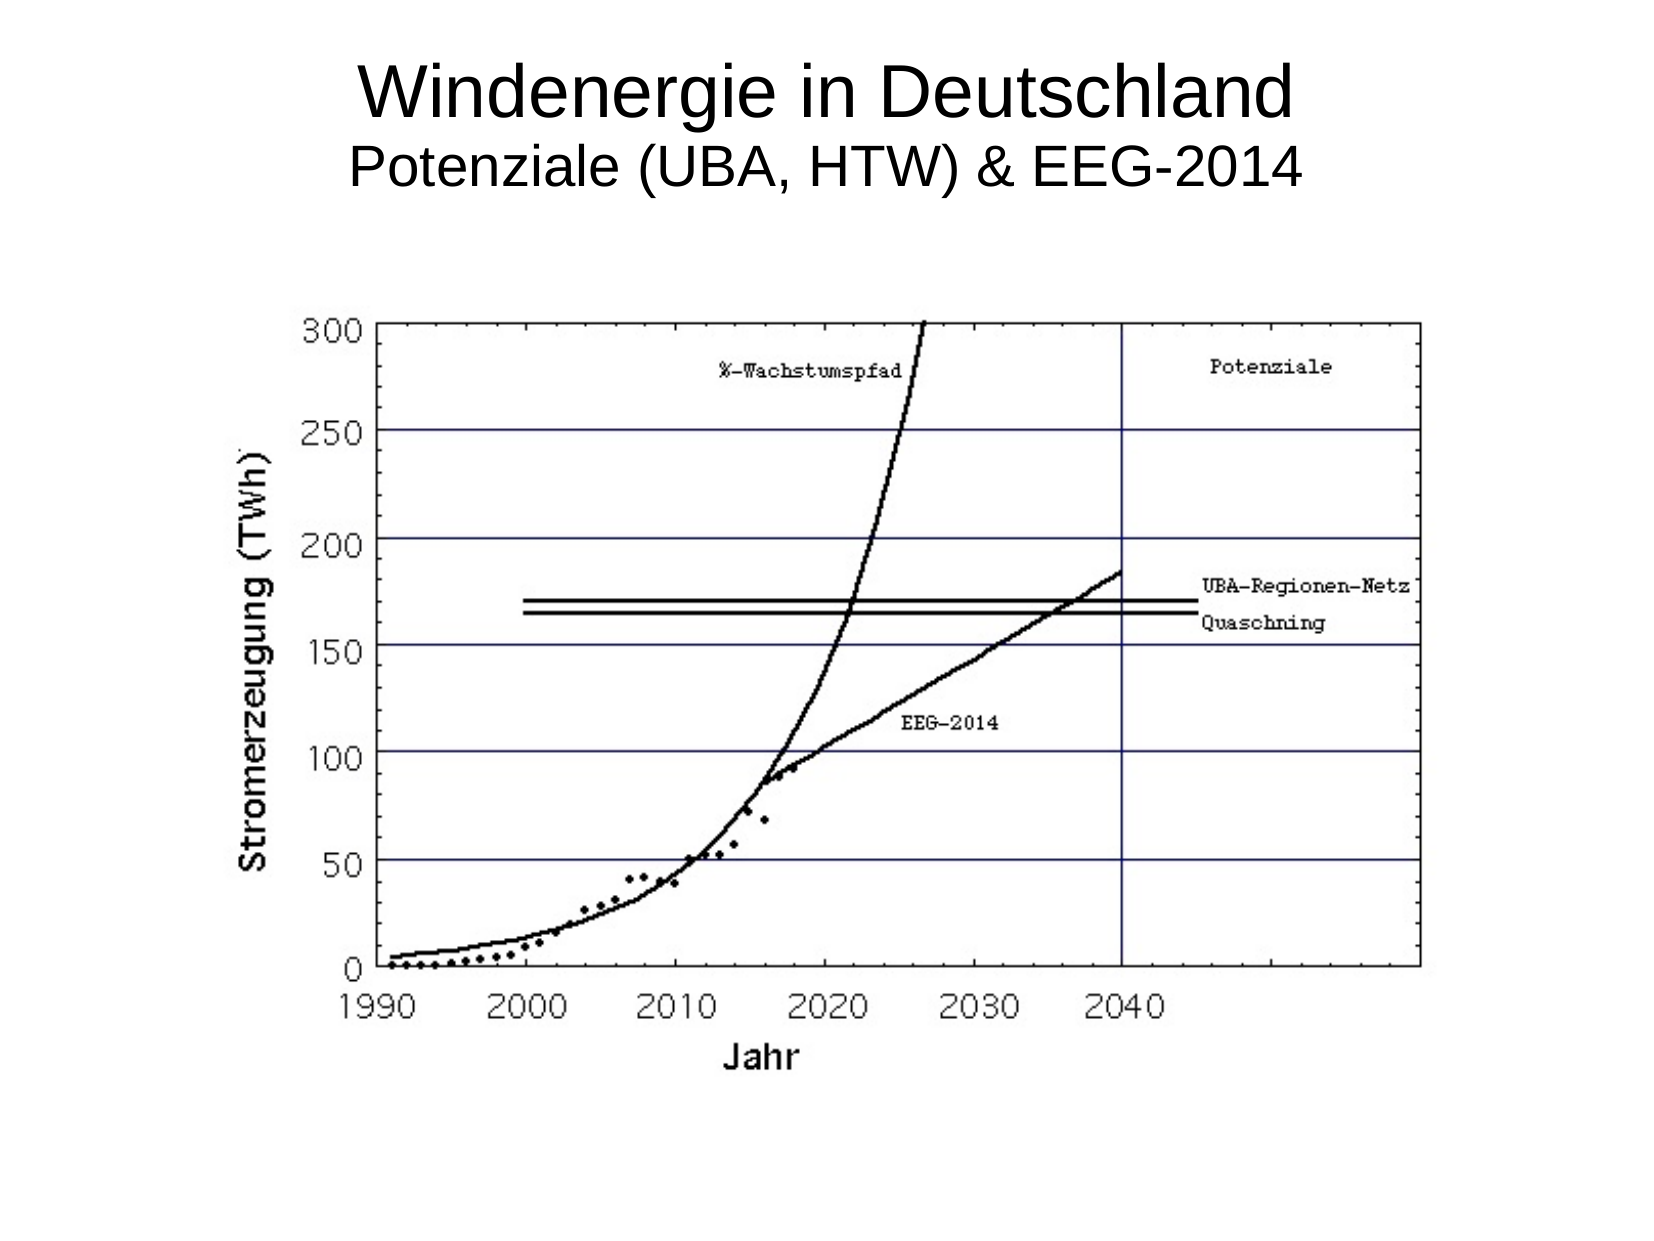

# Windenergie in Deutschland Potenziale (UBA, HTW) & EEG-2014